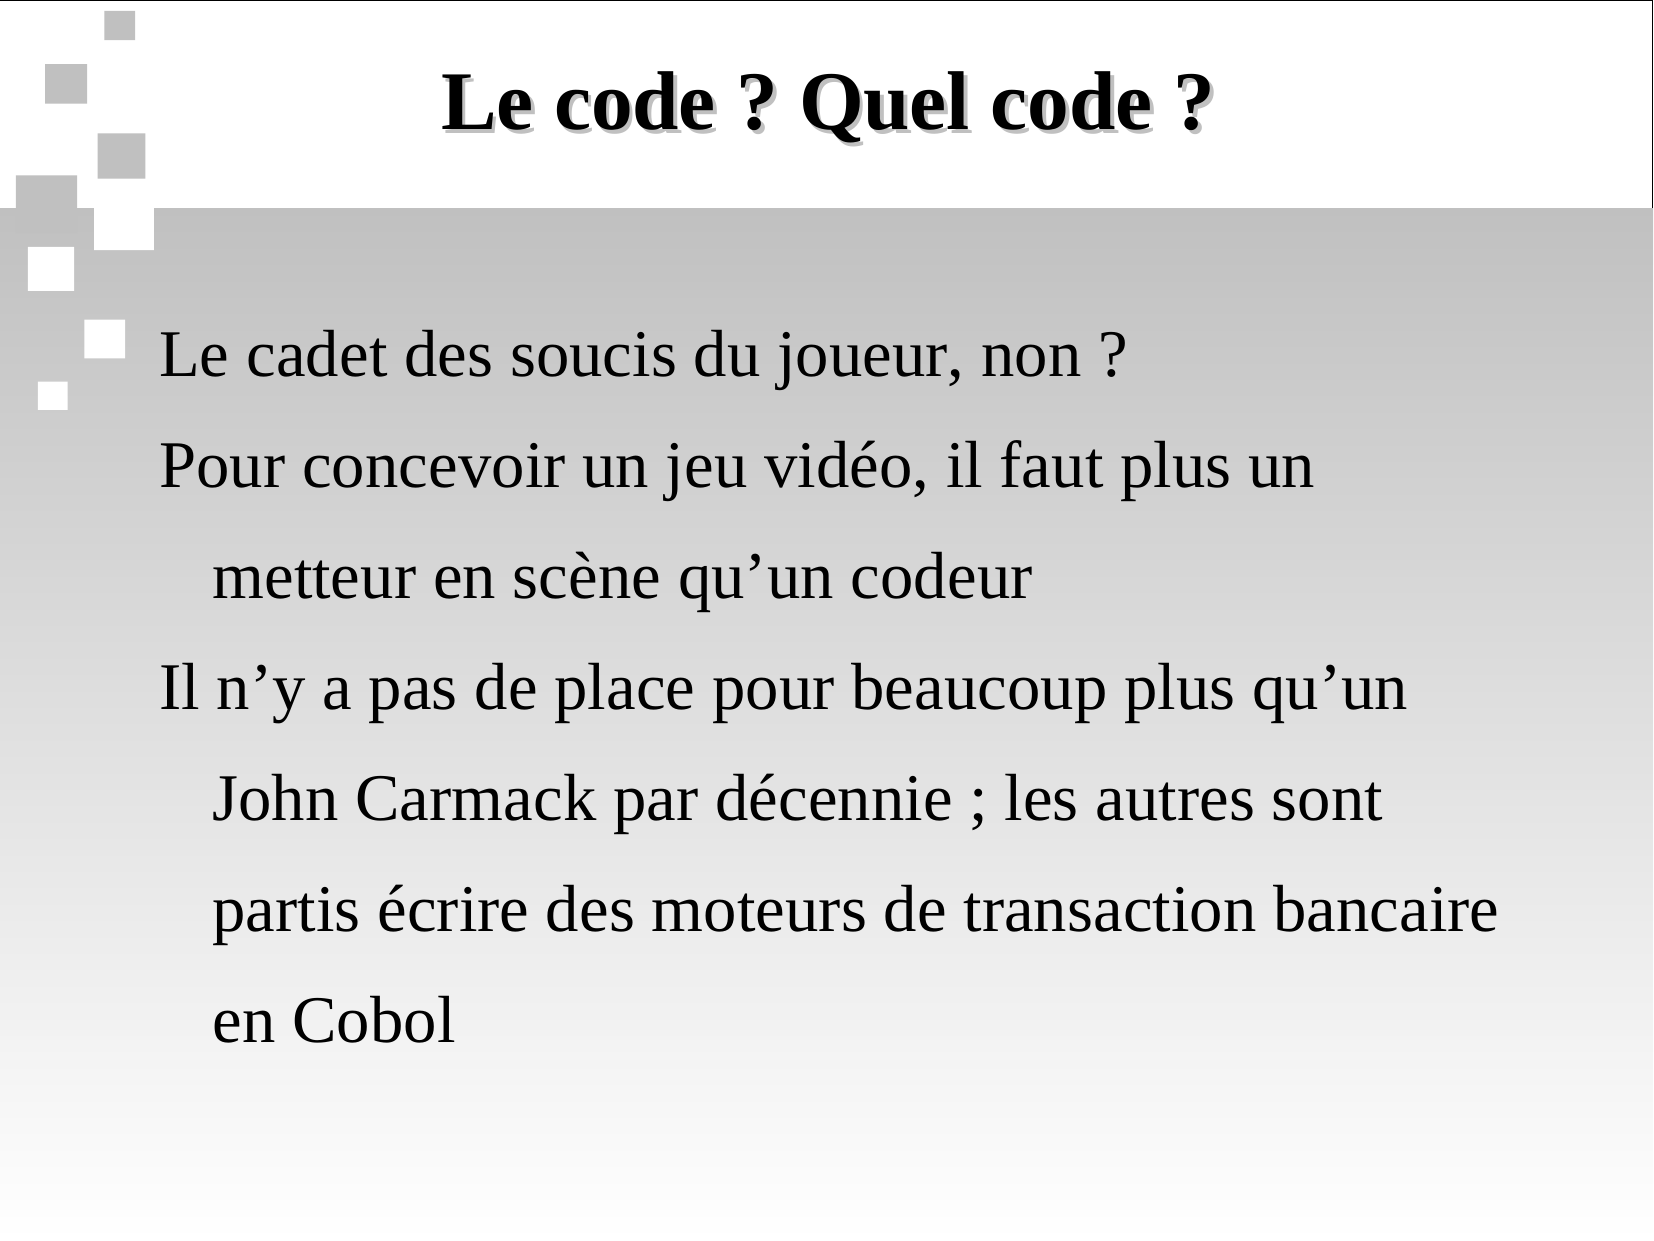

# Le code ? Quel code ?
Le cadet des soucis du joueur, non ?
Pour concevoir un jeu vidéo, il faut plus un metteur en scène qu’un codeur
Il n’y a pas de place pour beaucoup plus qu’un John Carmack par décennie ; les autres sont partis écrire des moteurs de transaction bancaire en Cobol